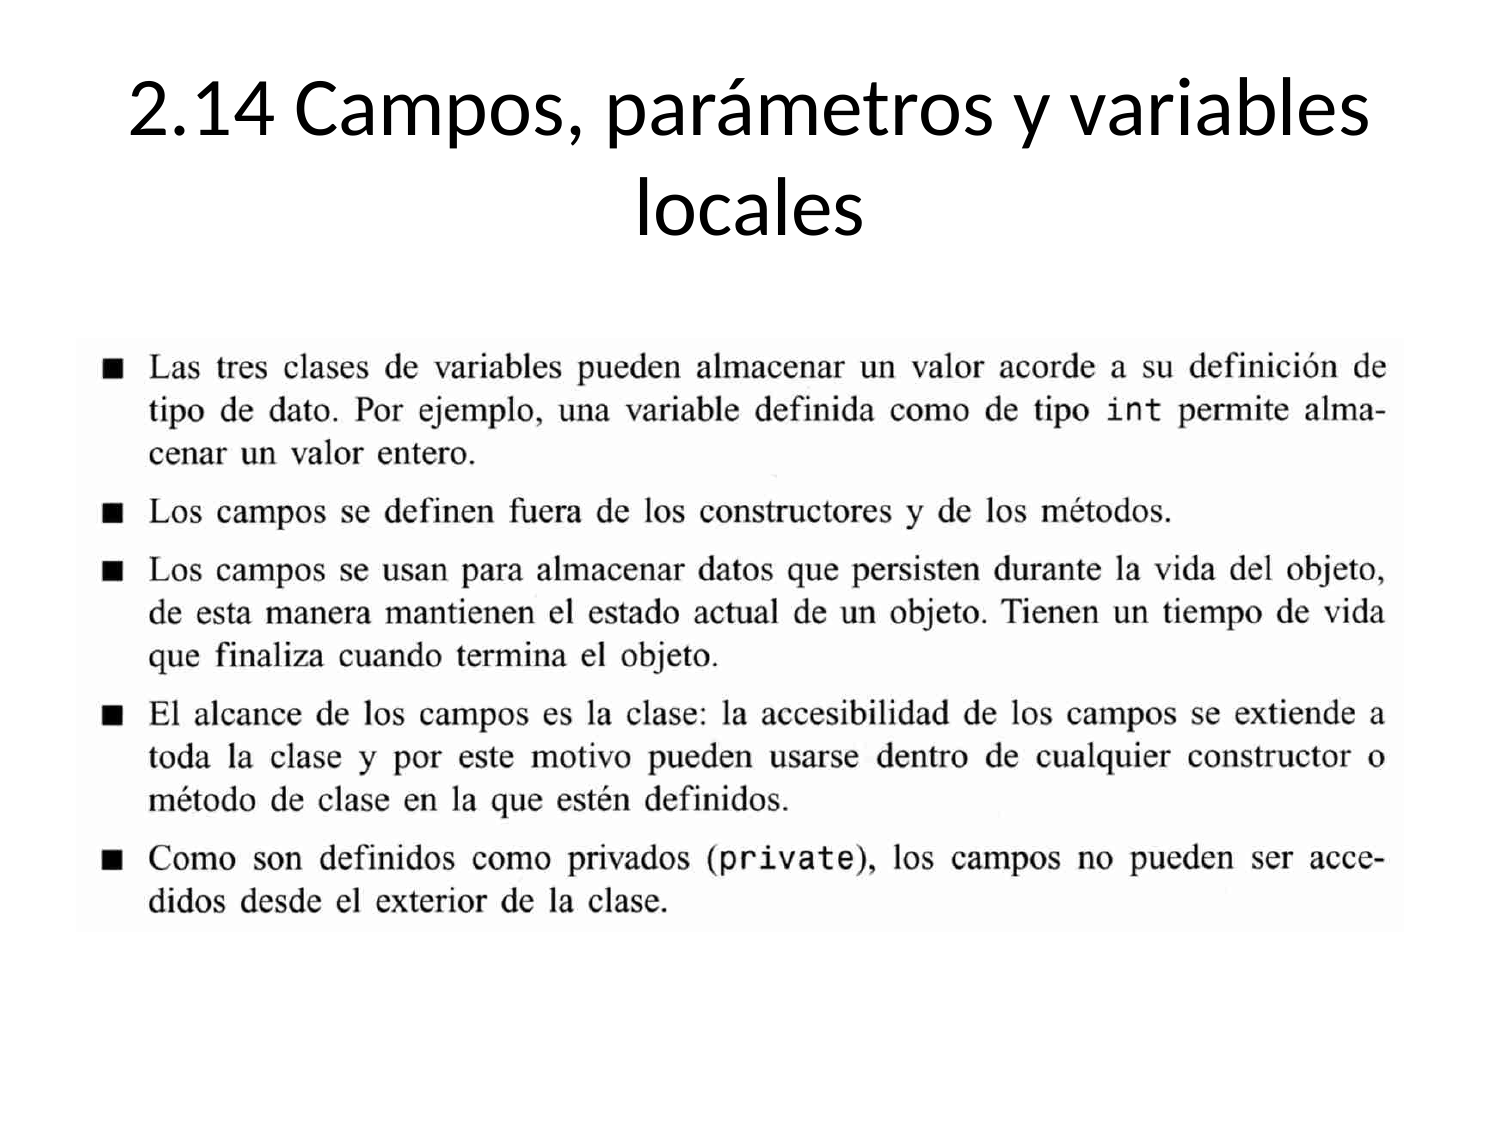

# 2.14 Campos, parámetros y variables locales